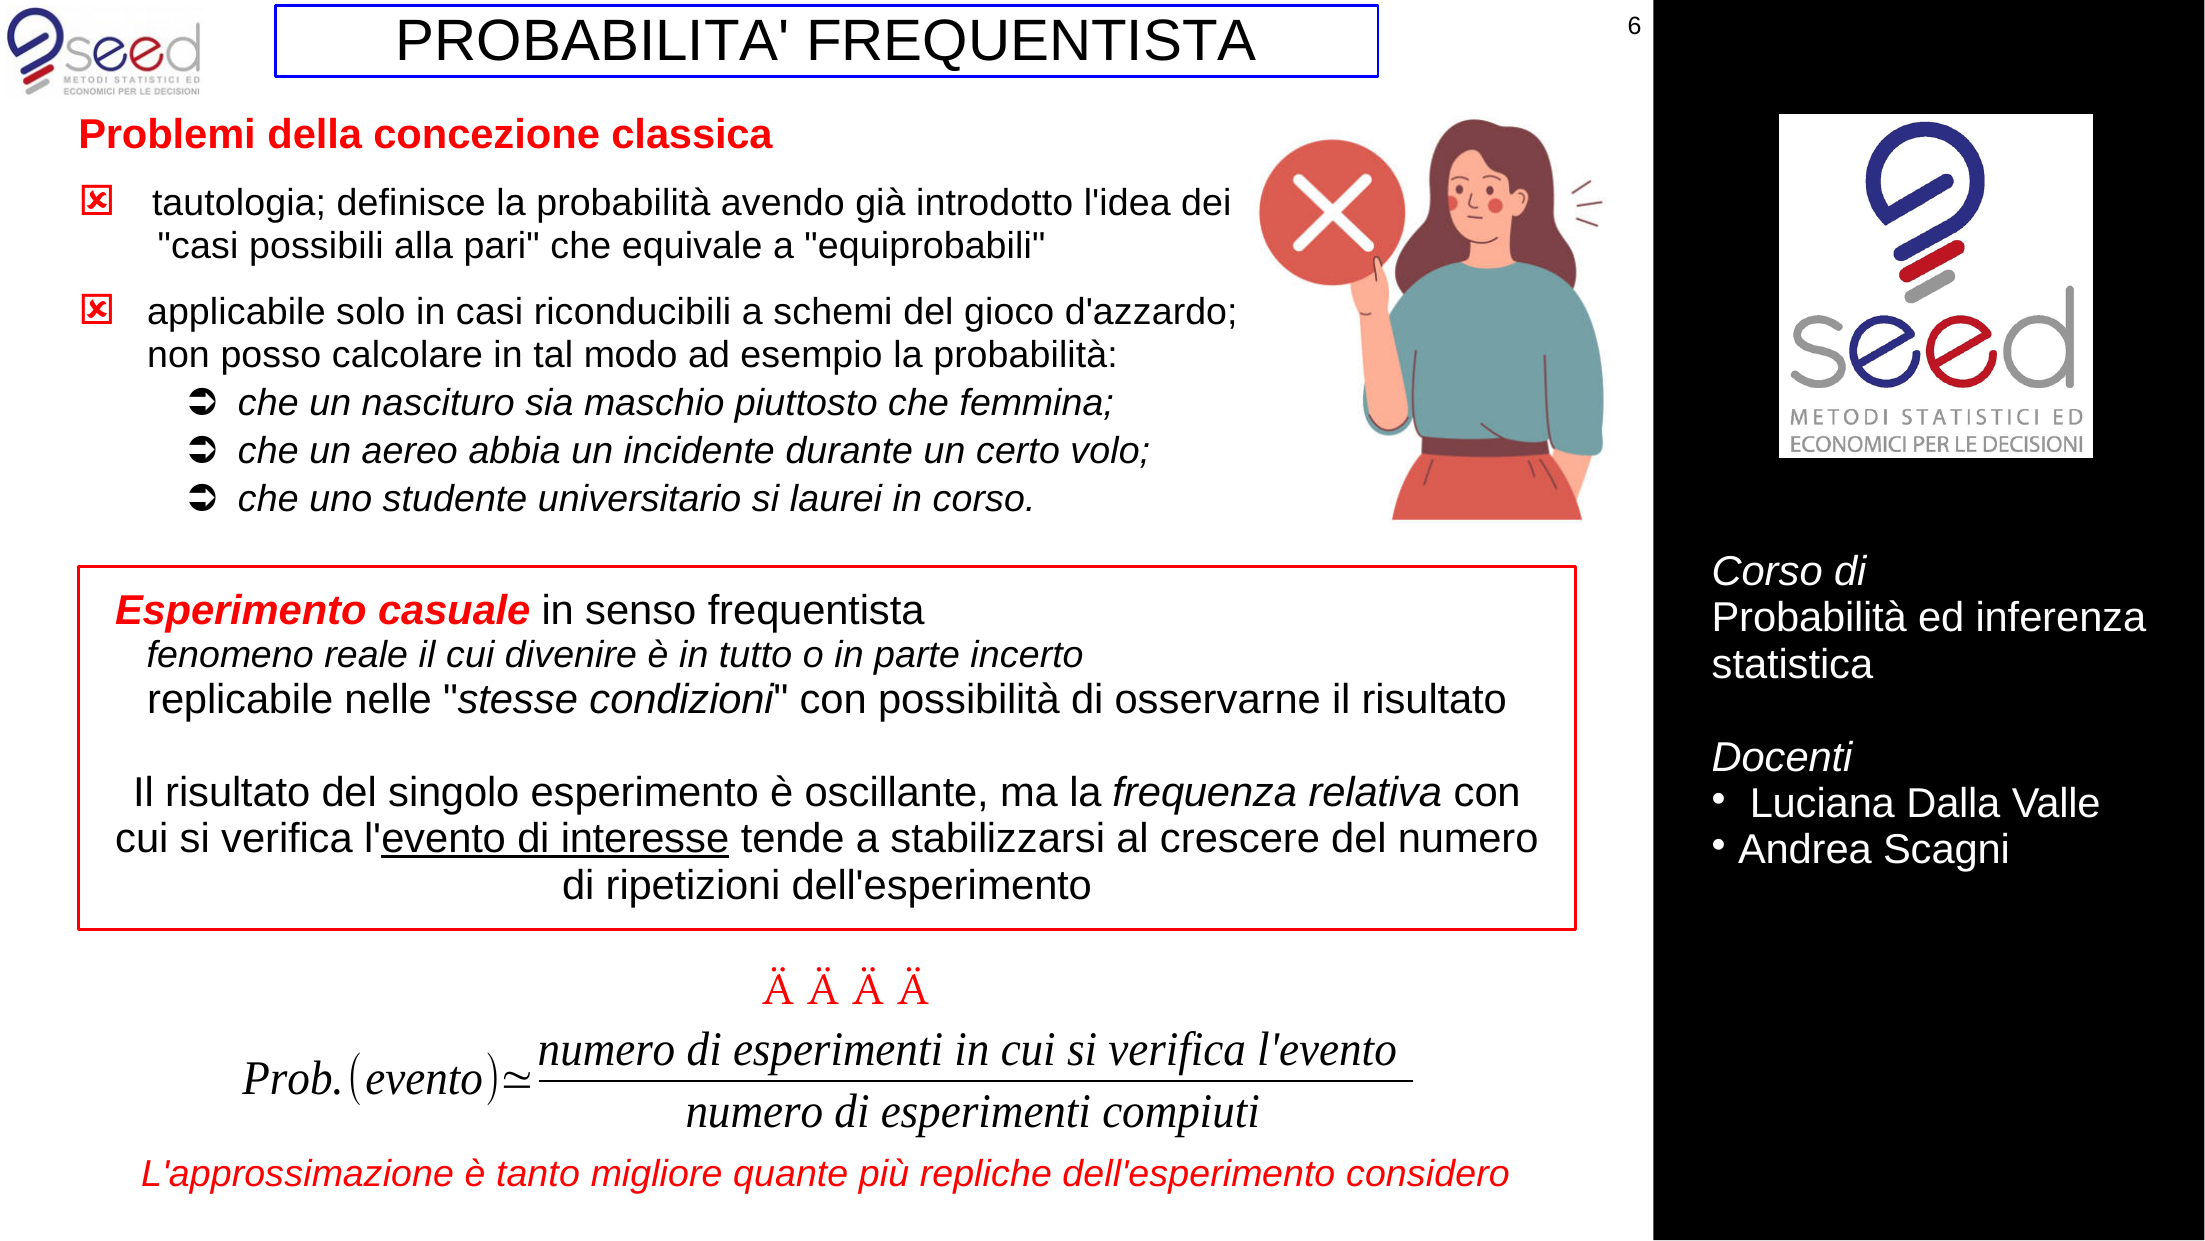

PROBABILITA' FREQUENTISTA
Problemi della concezione classica
☒ 	tautologia; definisce la probabilità avendo già introdotto l'idea dei
	 "casi possibili alla pari" che equivale a "equiprobabili"
☒	 applicabile solo in casi riconducibili a schemi del gioco d'azzardo;
	 non posso calcolare in tal modo ad esempio la probabilità:
		➲ che un nascituro sia maschio piuttosto che femmina;
		➲ che un aereo abbia un incidente durante un certo volo;
		➲ che uno studente universitario si laurei in corso.
Esperimento casuale in senso frequentista
 fenomeno reale il cui divenire è in tutto o in parte incerto
replicabile nelle "stesse condizioni" con possibilità di osservarne il risultato
Il risultato del singolo esperimento è oscillante, ma la frequenza relativa con
cui si verifica l'evento di interesse tende a stabilizzarsi al crescere del numero
di ripetizioni dell'esperimento
   
L'approssimazione è tanto migliore quante più repliche dell'esperimento considero